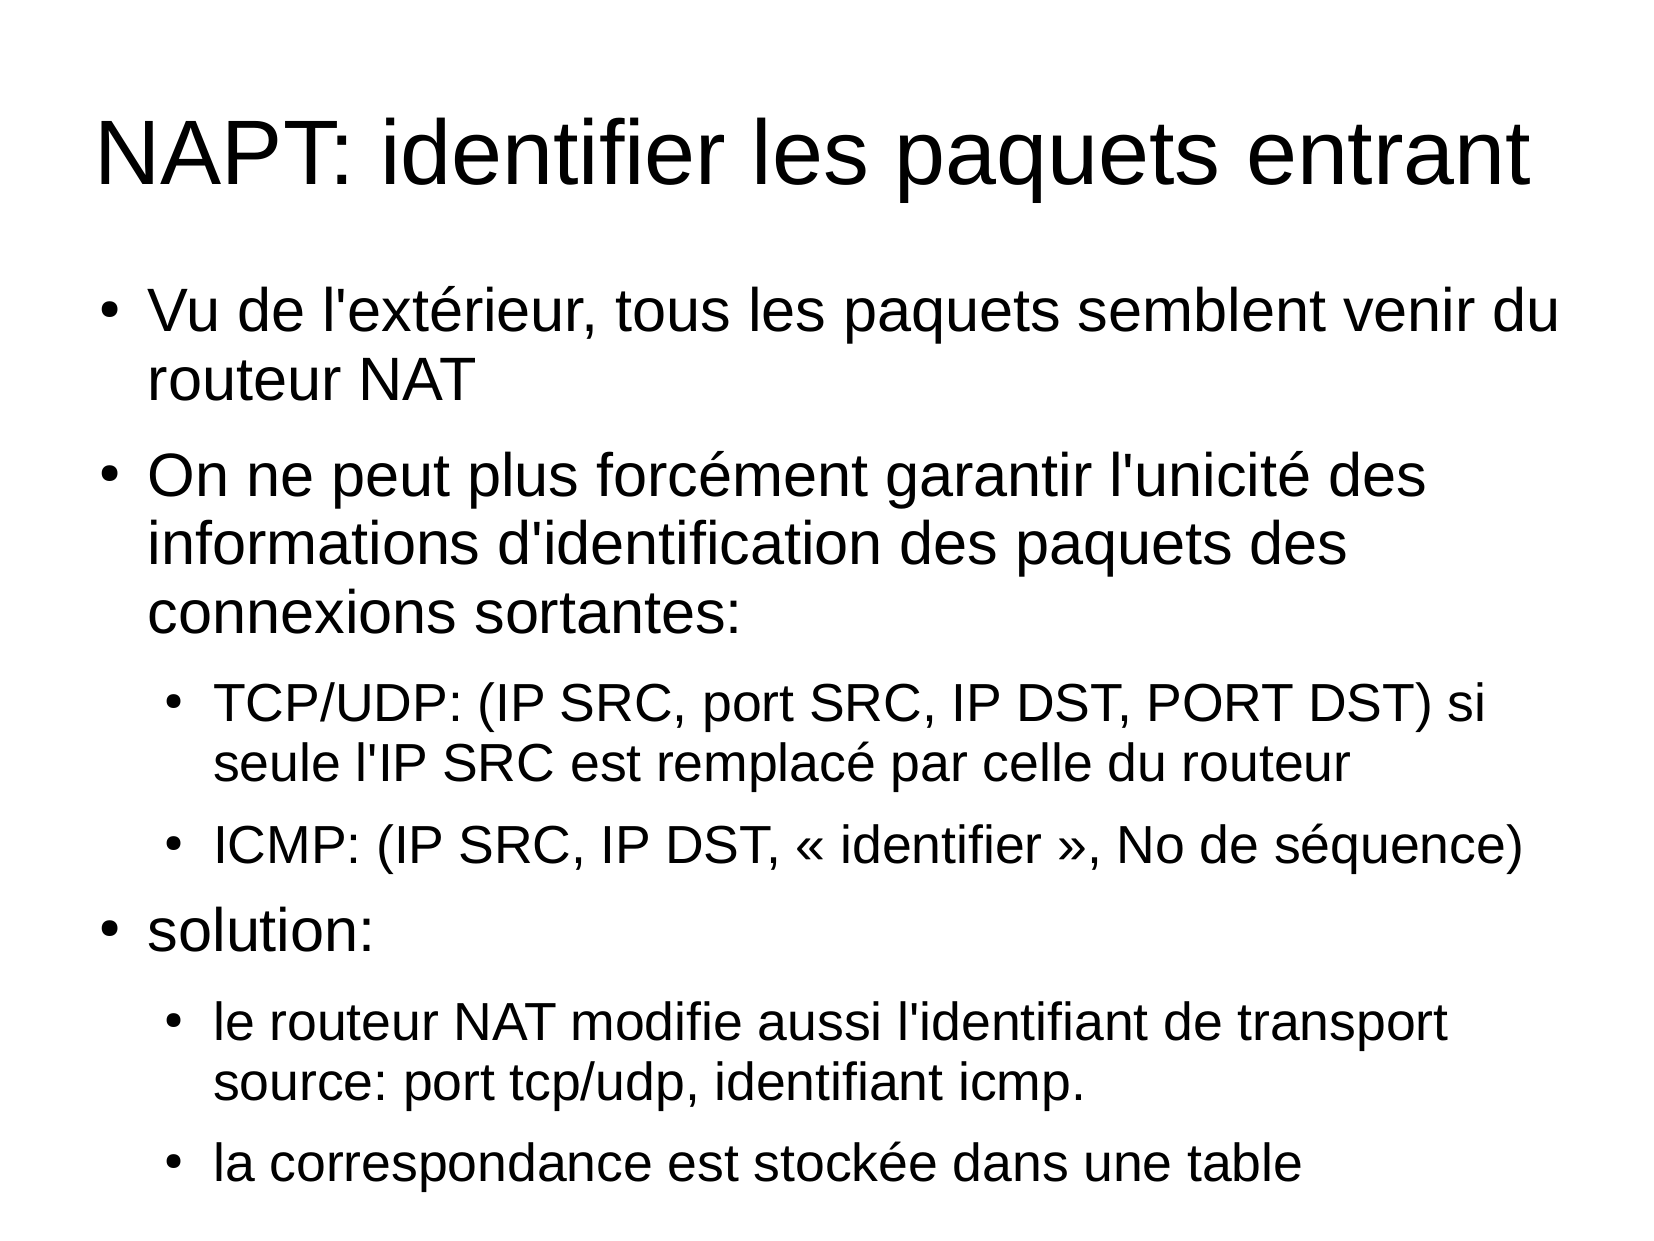

# NAPT: identifier les paquets entrant
Vu de l'extérieur, tous les paquets semblent venir du routeur NAT
On ne peut plus forcément garantir l'unicité des informations d'identification des paquets des connexions sortantes:
TCP/UDP: (IP SRC, port SRC, IP DST, PORT DST) si seule l'IP SRC est remplacé par celle du routeur
ICMP: (IP SRC, IP DST, « identifier », No de séquence)
solution:
le routeur NAT modifie aussi l'identifiant de transport source: port tcp/udp, identifiant icmp.
la correspondance est stockée dans une table